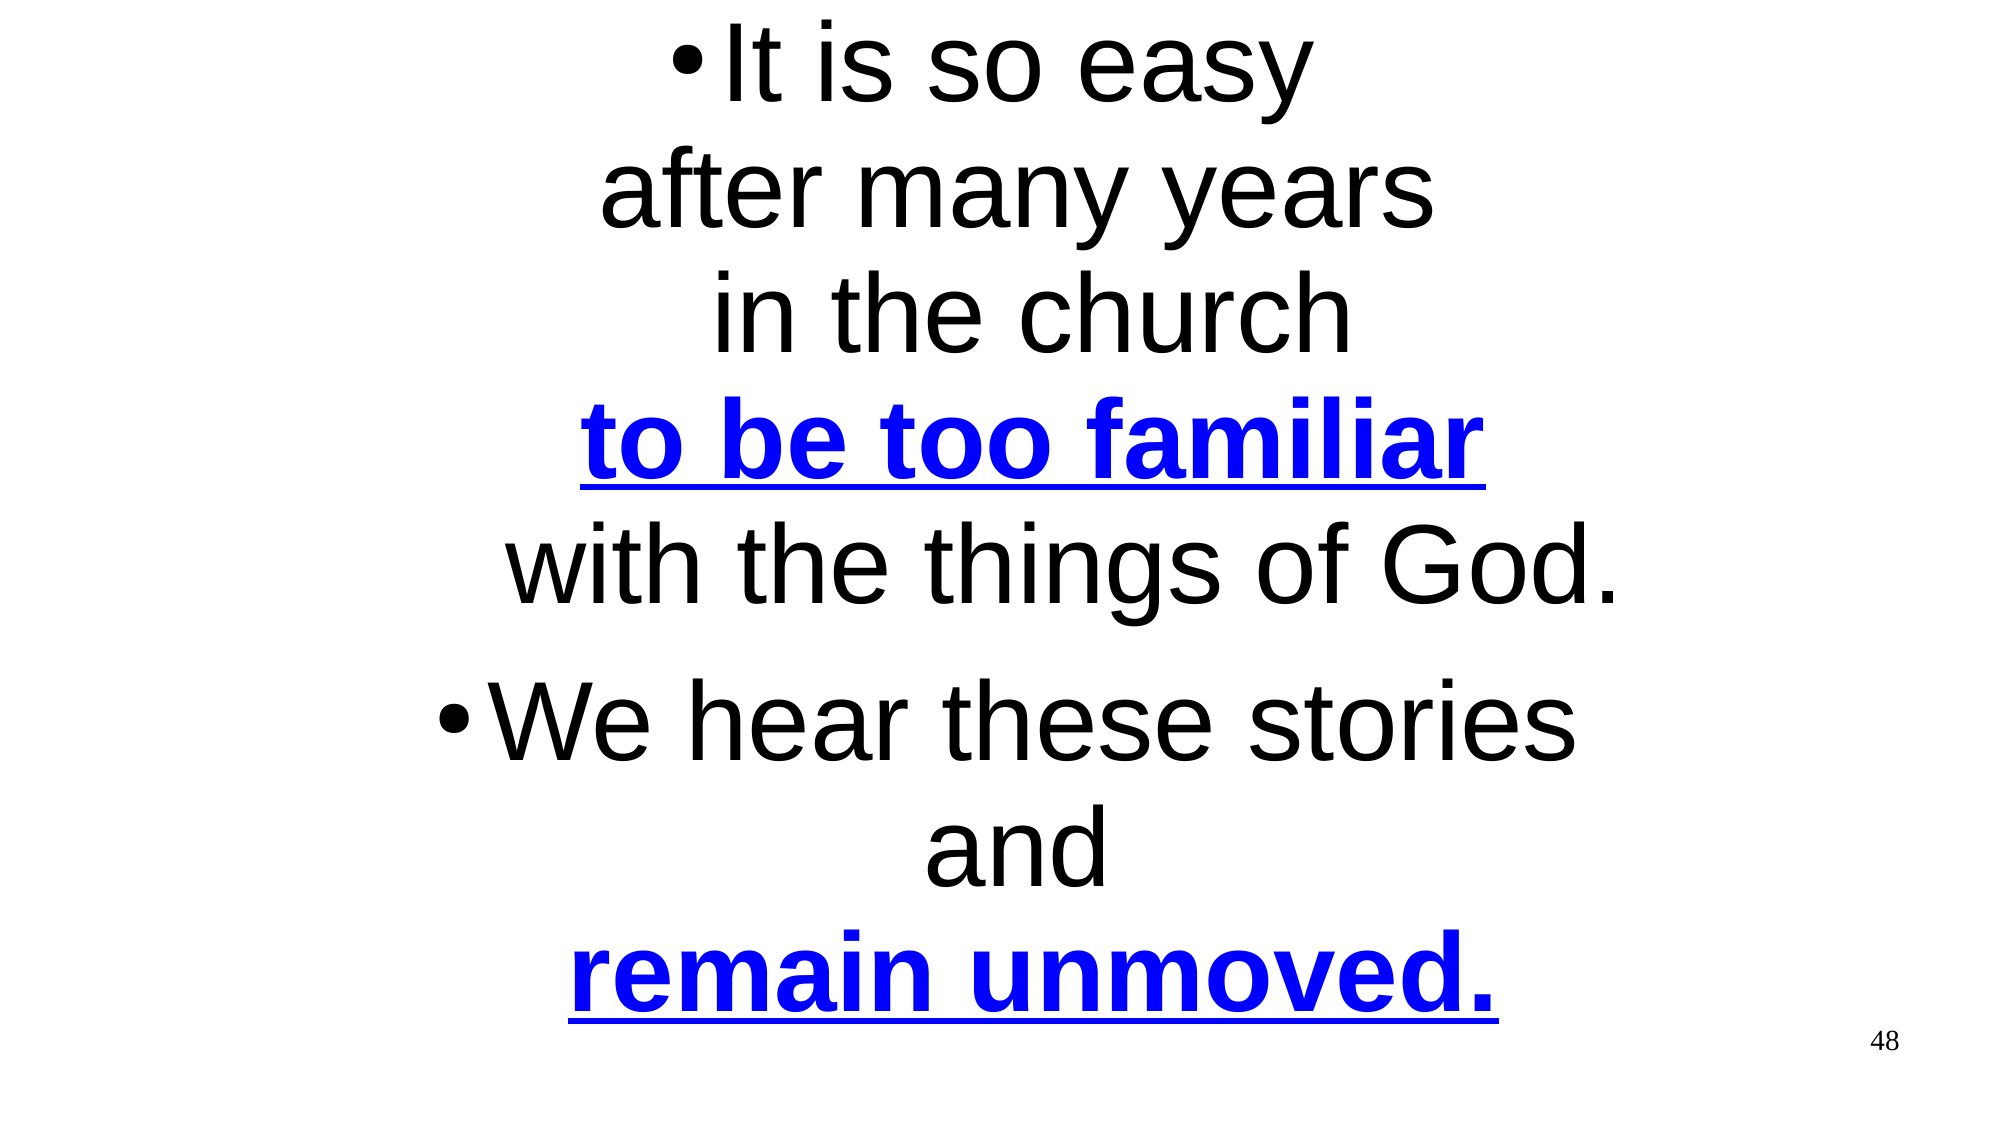

# It is so easy after many years in the church to be too familiar with the things of God.
We hear these stories
and
remain unmoved.
48